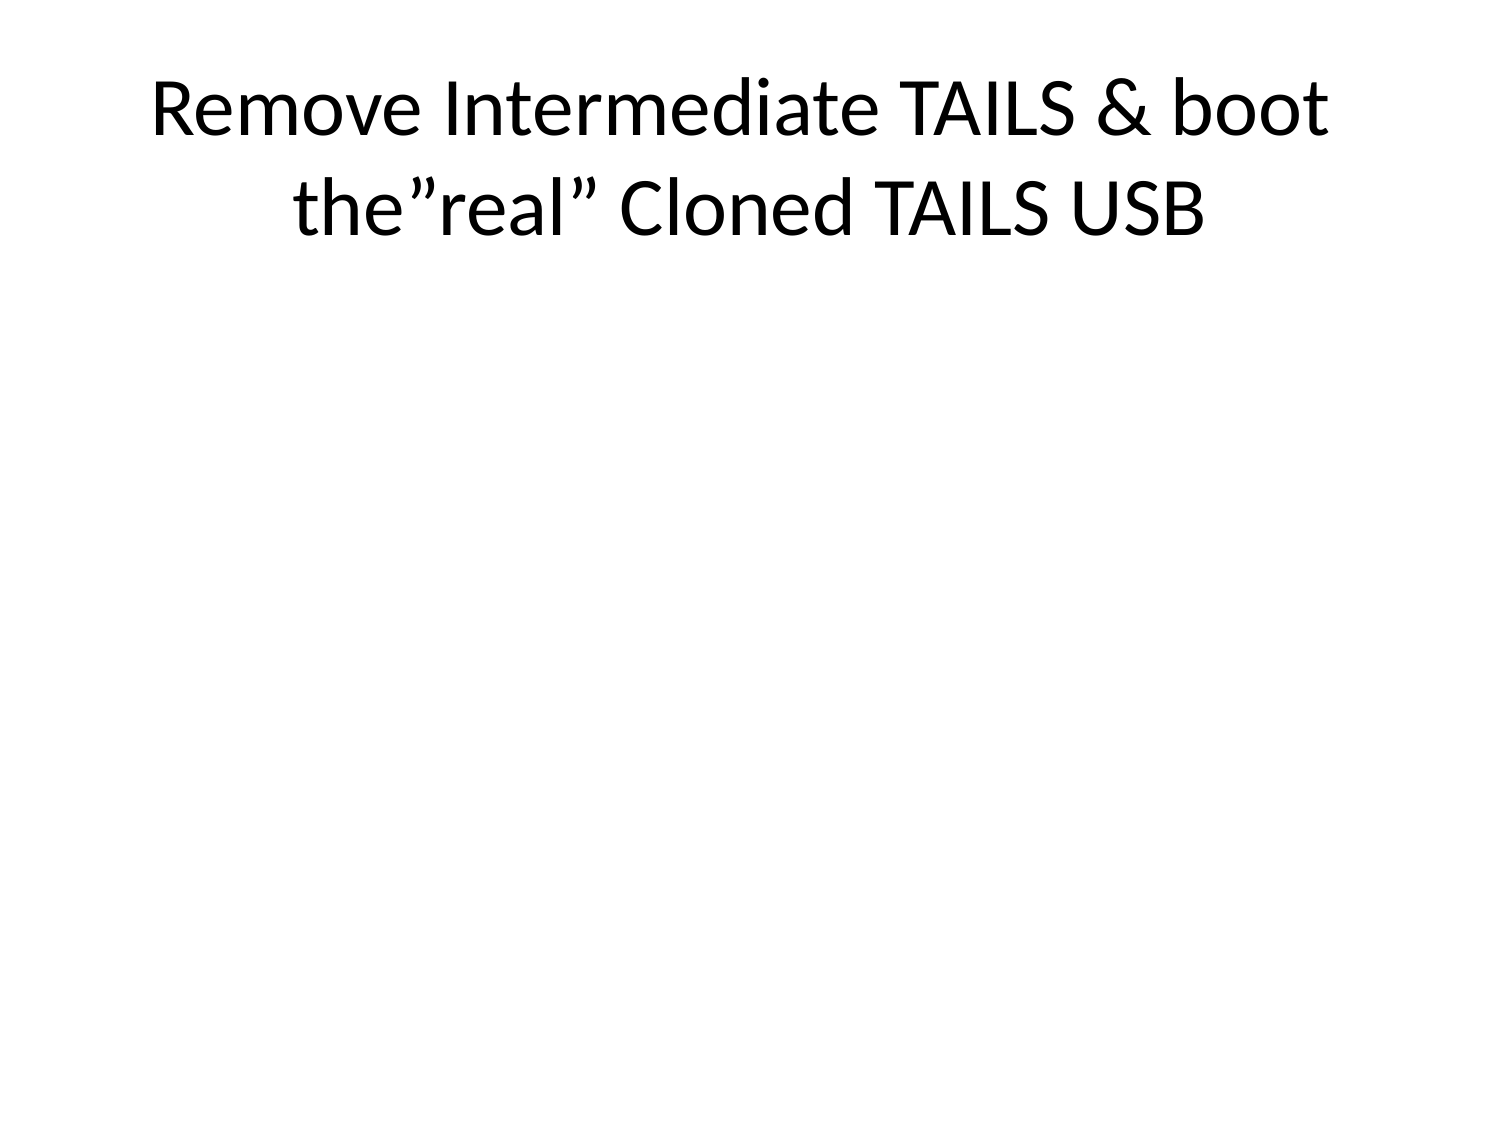

# Remove Intermediate TAILS & boot the”real” Cloned TAILS USB